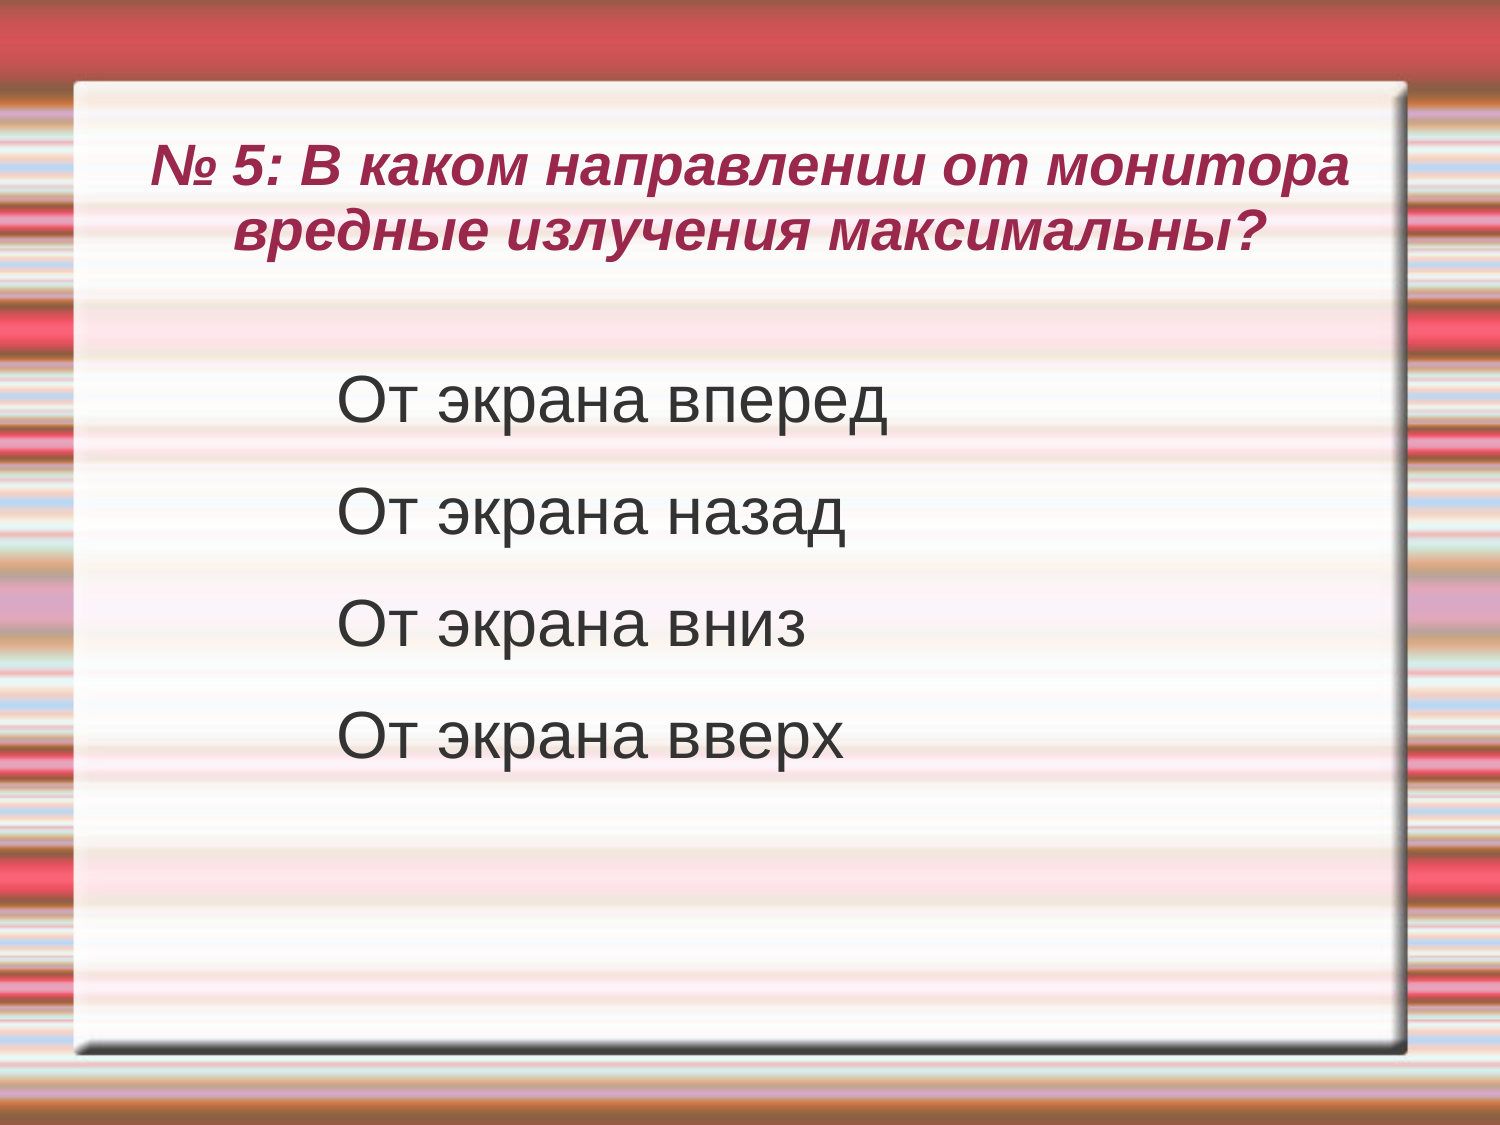

# № 5: В каком направлении от монитора вредные излучения максимальны?
От экрана вперед
От экрана назад
От экрана вниз
От экрана вверх